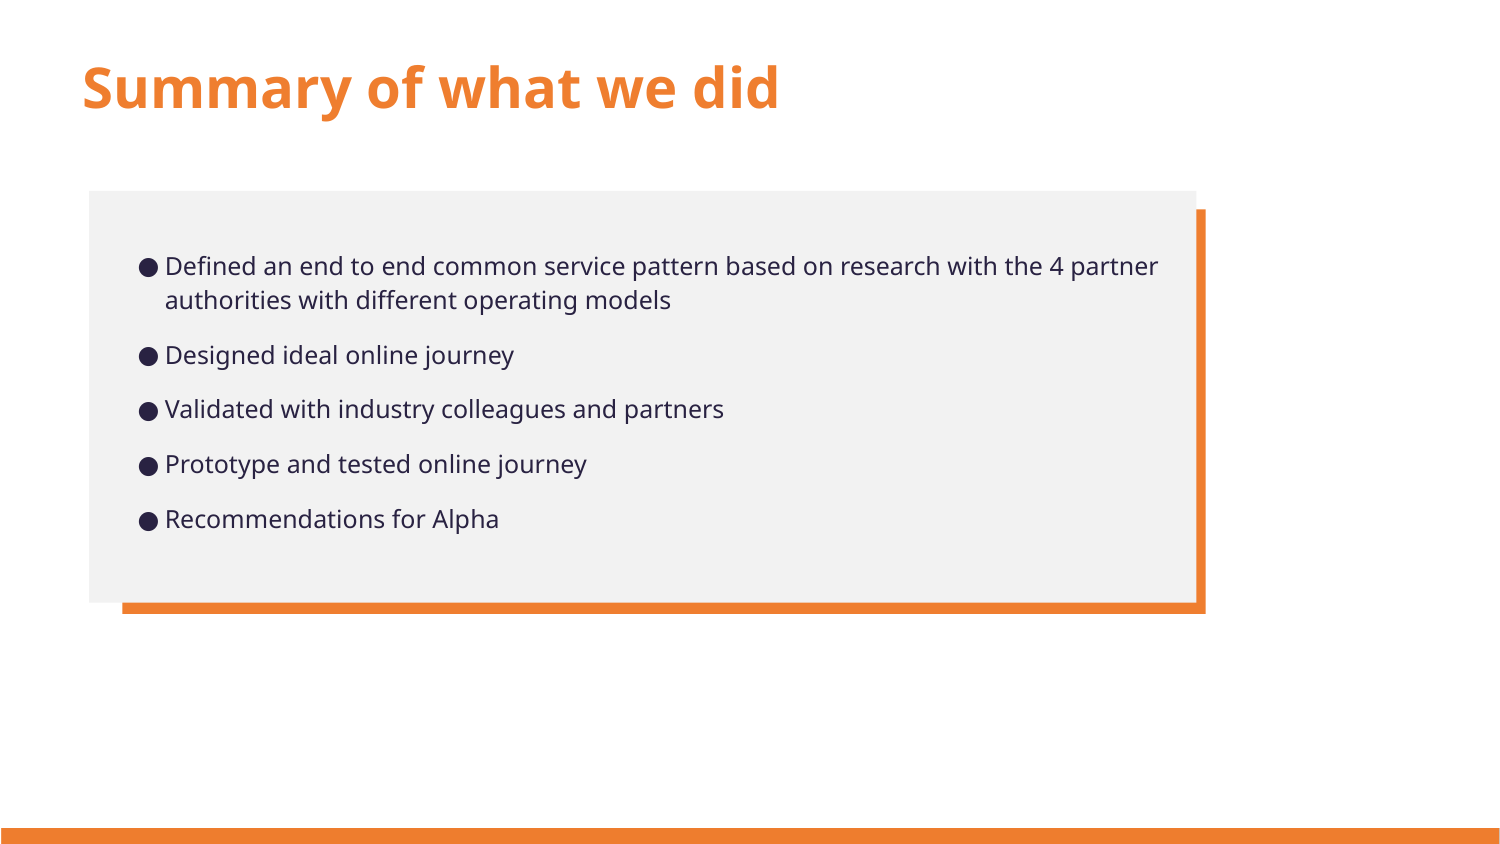

Summary of what we did
Defined an end to end common service pattern based on research with the 4 partner authorities with different operating models
Designed ideal online journey
Validated with industry colleagues and partners
Prototype and tested online journey
Recommendations for Alpha